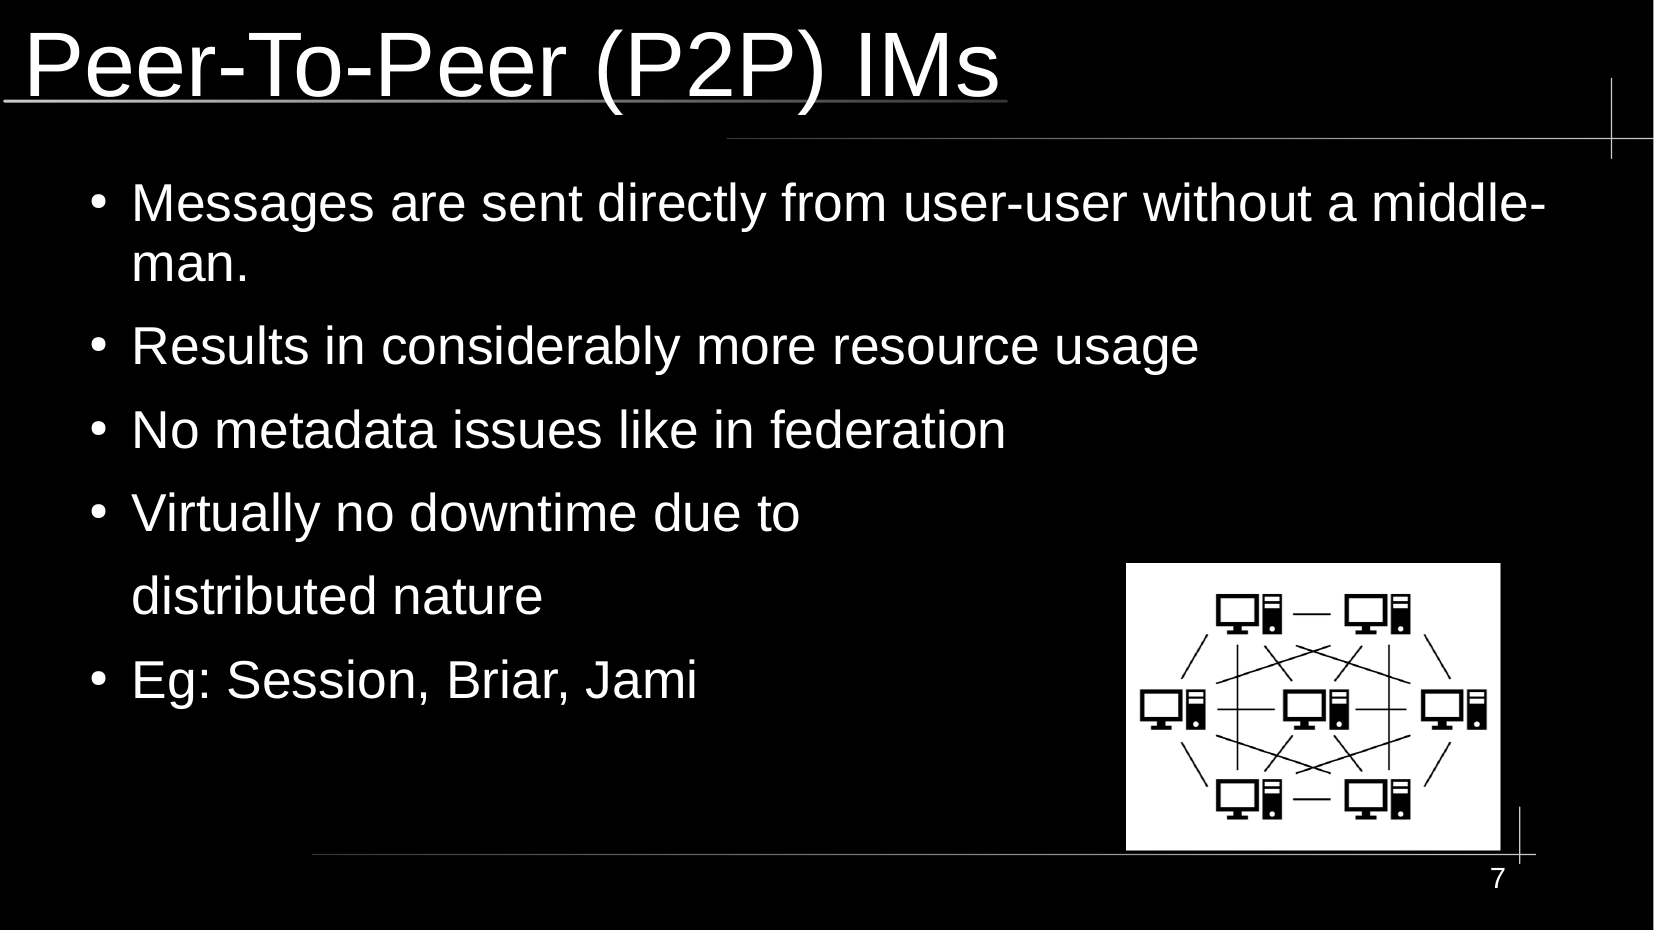

# Peer-To-Peer (P2P) IMs
Messages are sent directly from user-user without a middle-man.
Results in considerably more resource usage
No metadata issues like in federation
Virtually no downtime due to
distributed nature
Eg: Session, Briar, Jami
7